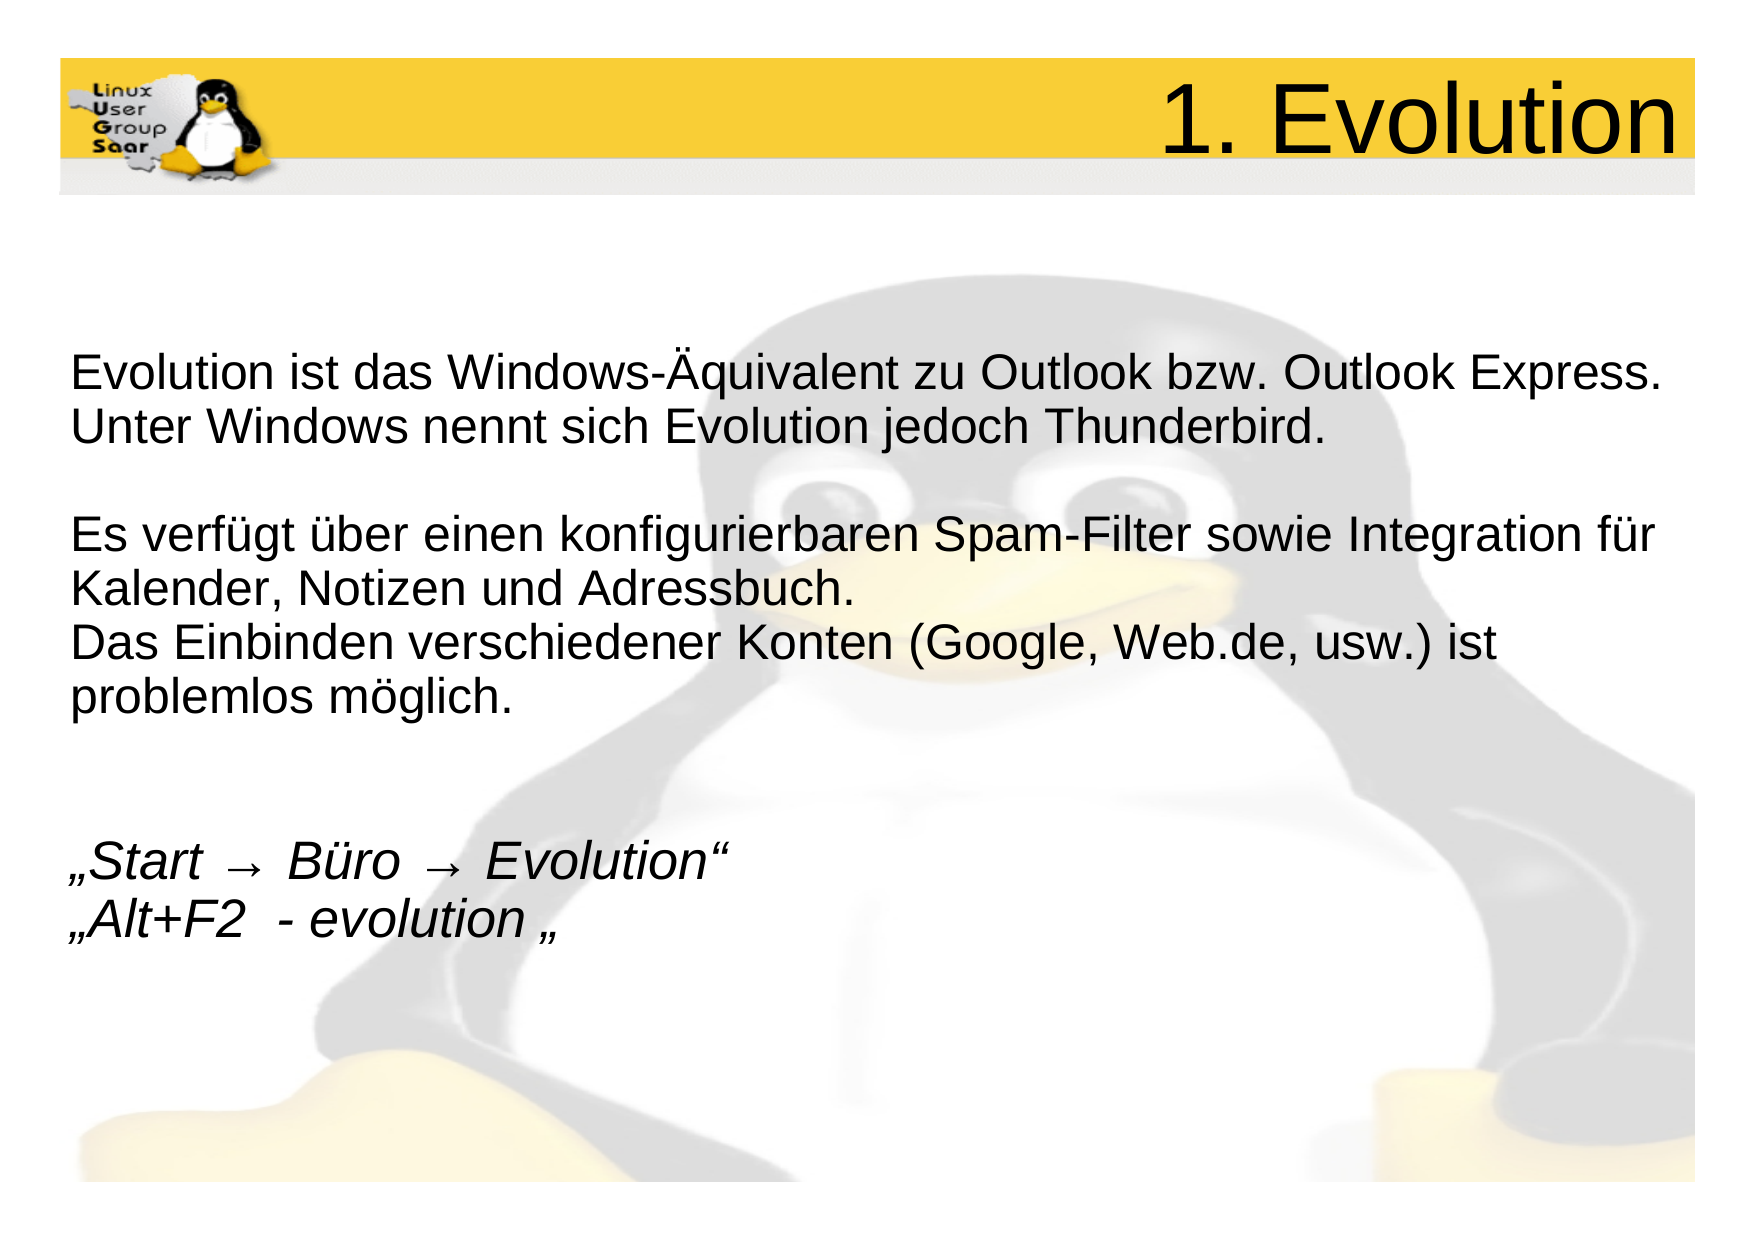

1. Evolution
Evolution ist das Windows-Äquivalent zu Outlook bzw. Outlook Express.
Unter Windows nennt sich Evolution jedoch Thunderbird.
Es verfügt über einen konfigurierbaren Spam-Filter sowie Integration für Kalender, Notizen und Adressbuch.
Das Einbinden verschiedener Konten (Google, Web.de, usw.) ist problemlos möglich.
„Start → Büro → Evolution“
„Alt+F2 - evolution „